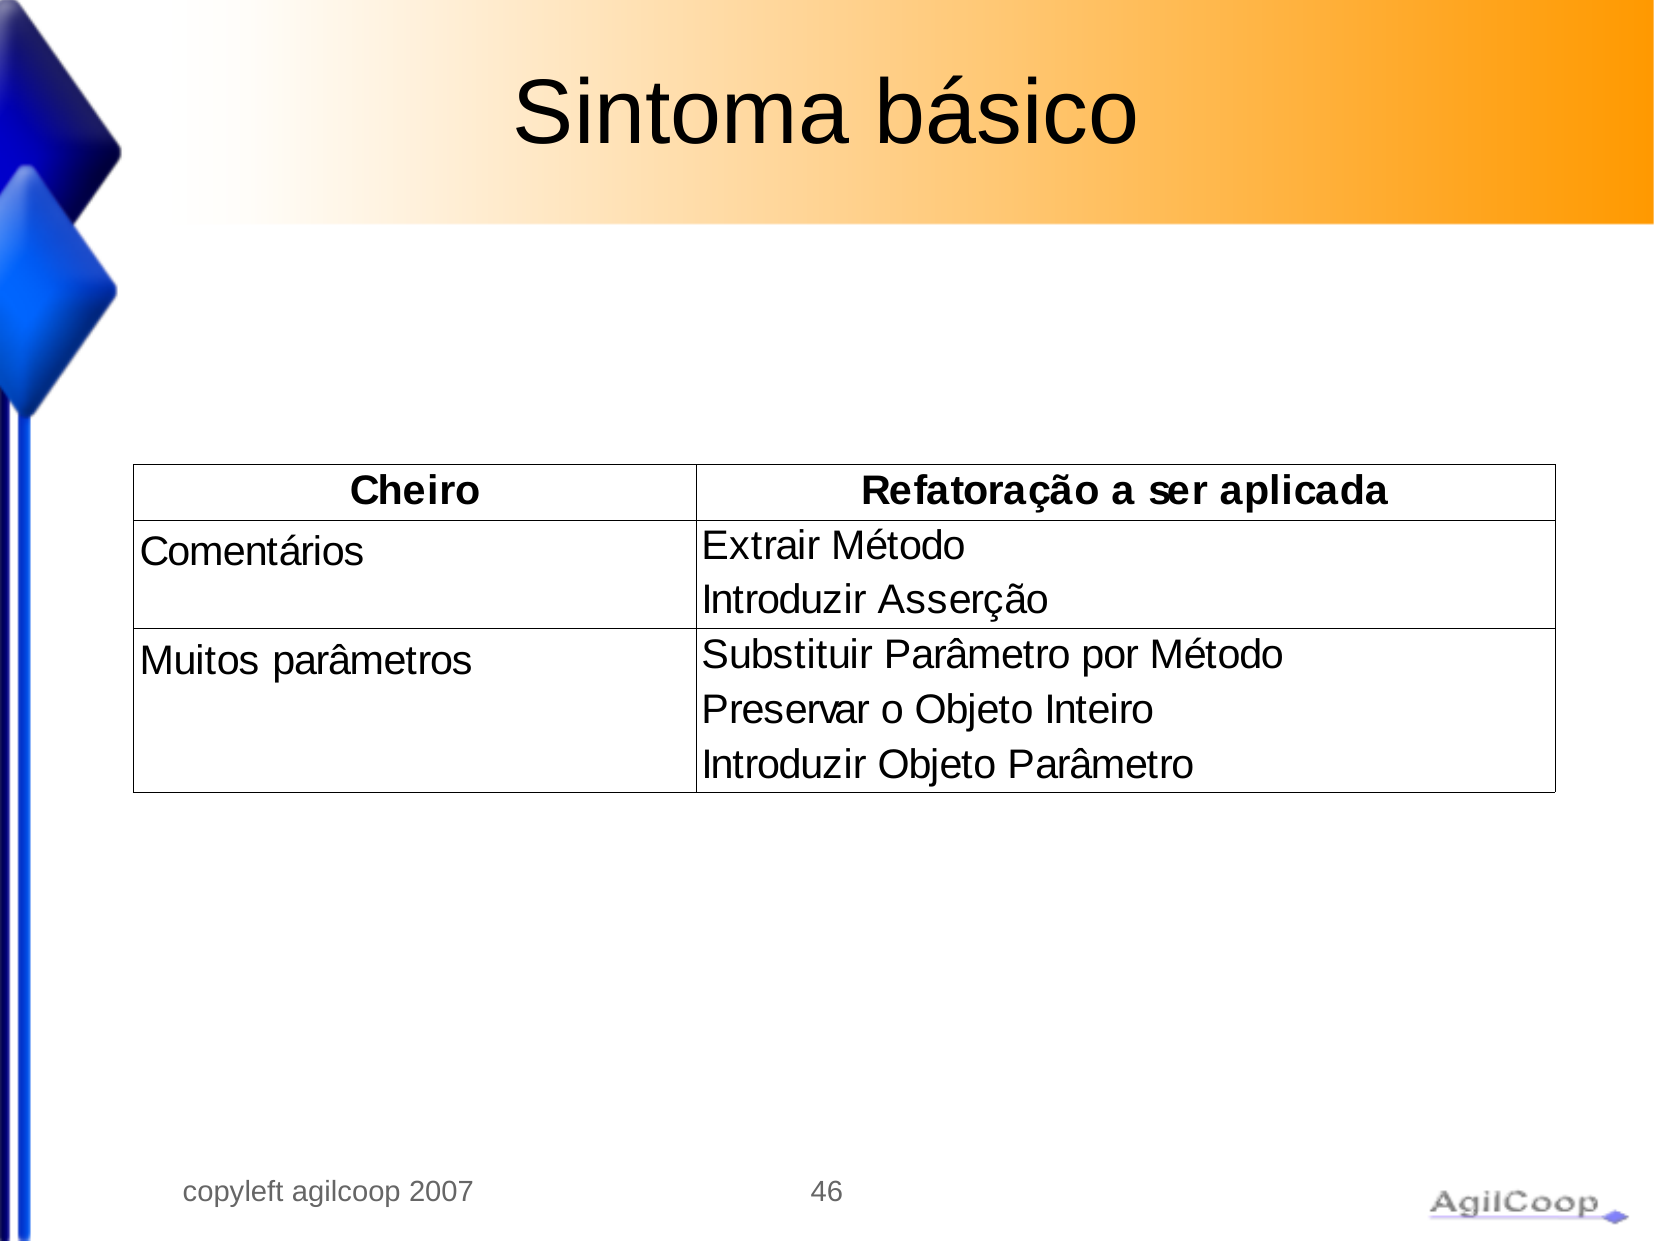

# Sintoma básico
copyleft agilcoop 2007
46